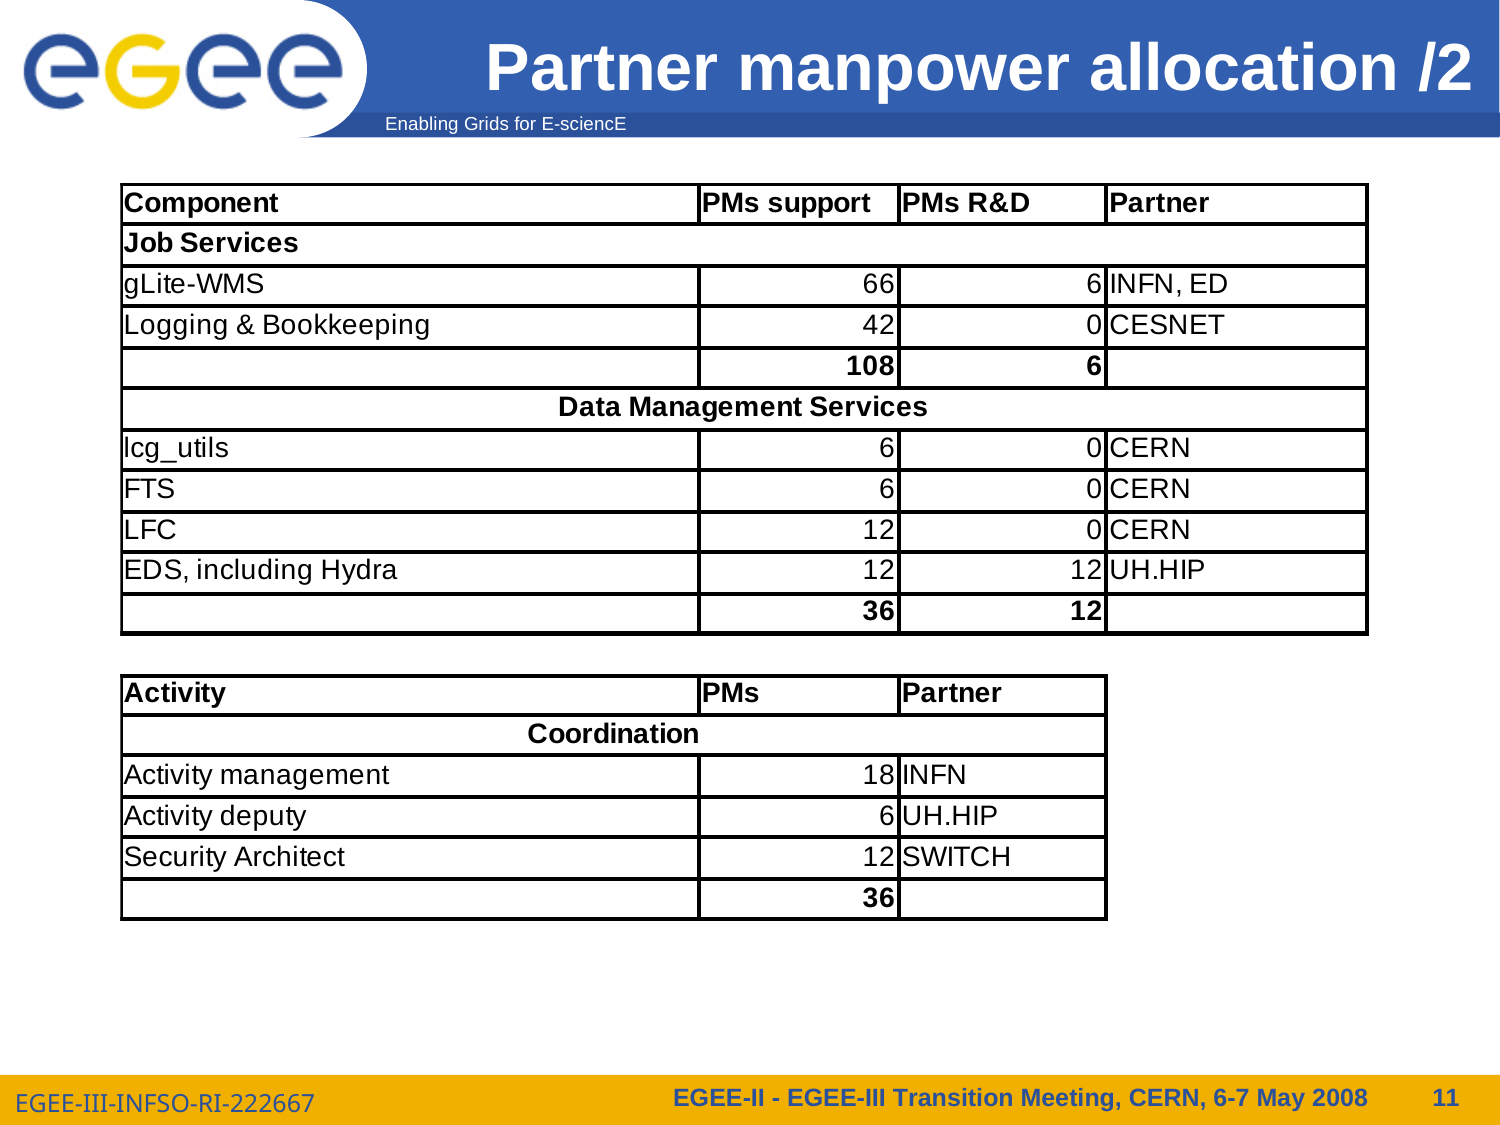

# Partner manpower allocation /2
EGEE-II - EGEE-III Transition Meeting, CERN, 6-7 May 2008
11